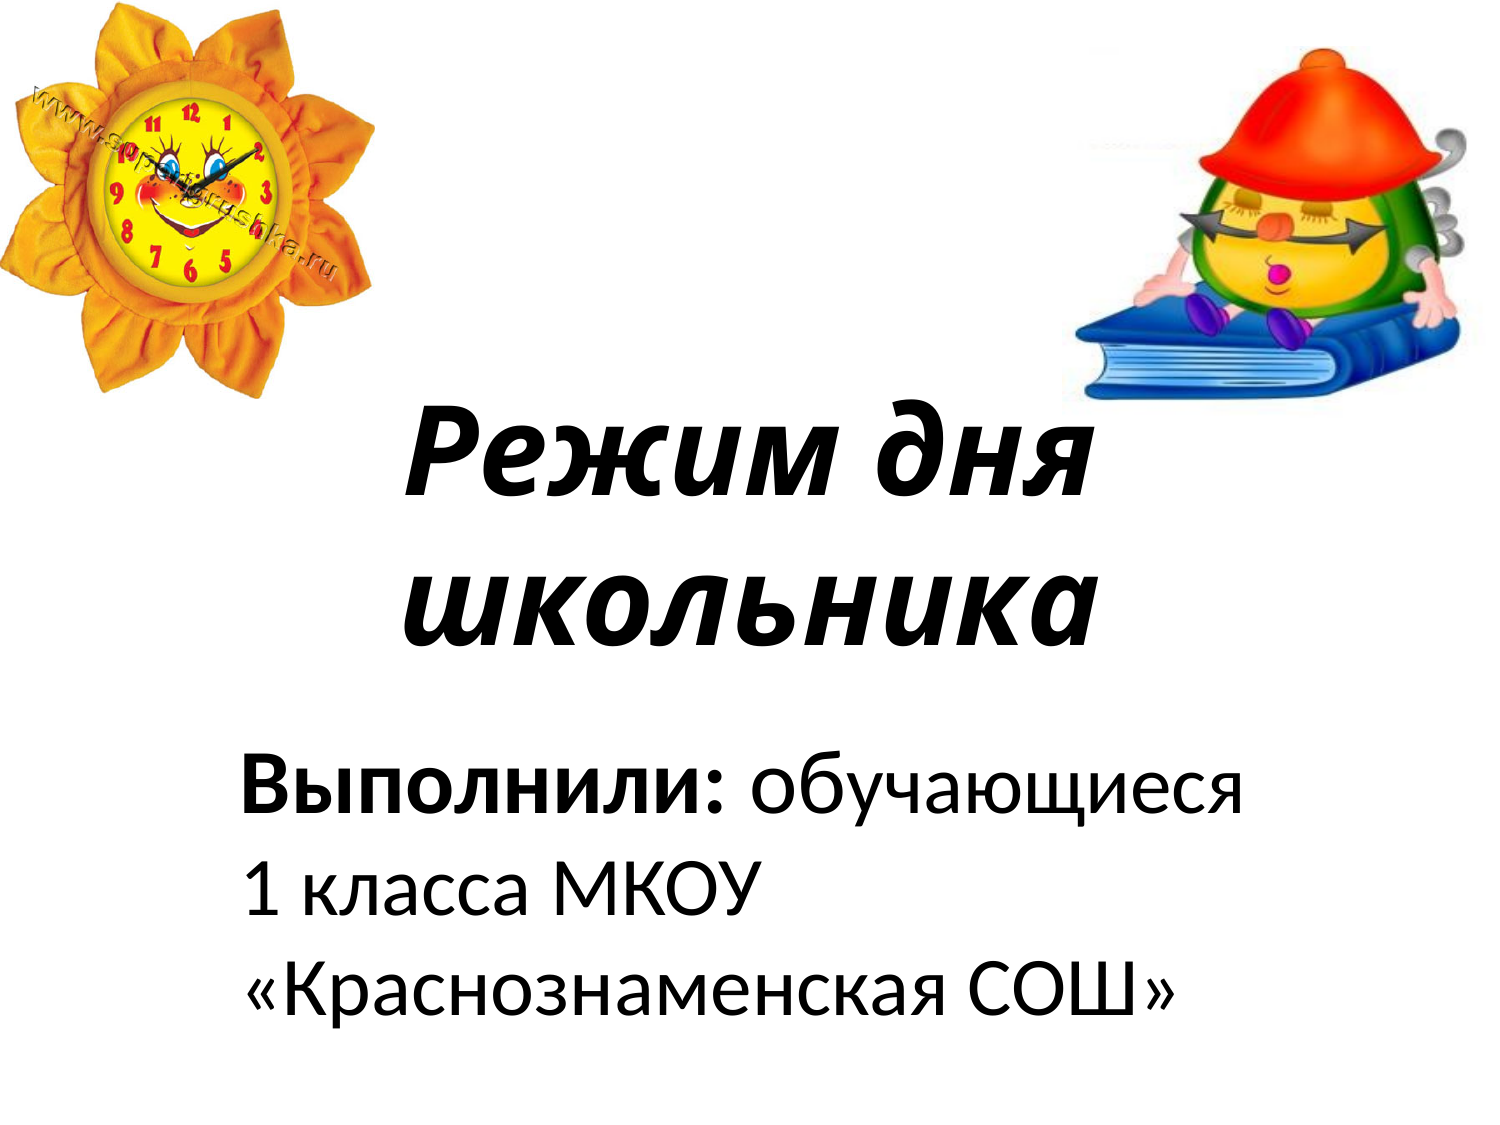

# Режим дня школьника
Выполнили: обучающиеся 1 класса МКОУ «Краснознаменская СОШ»